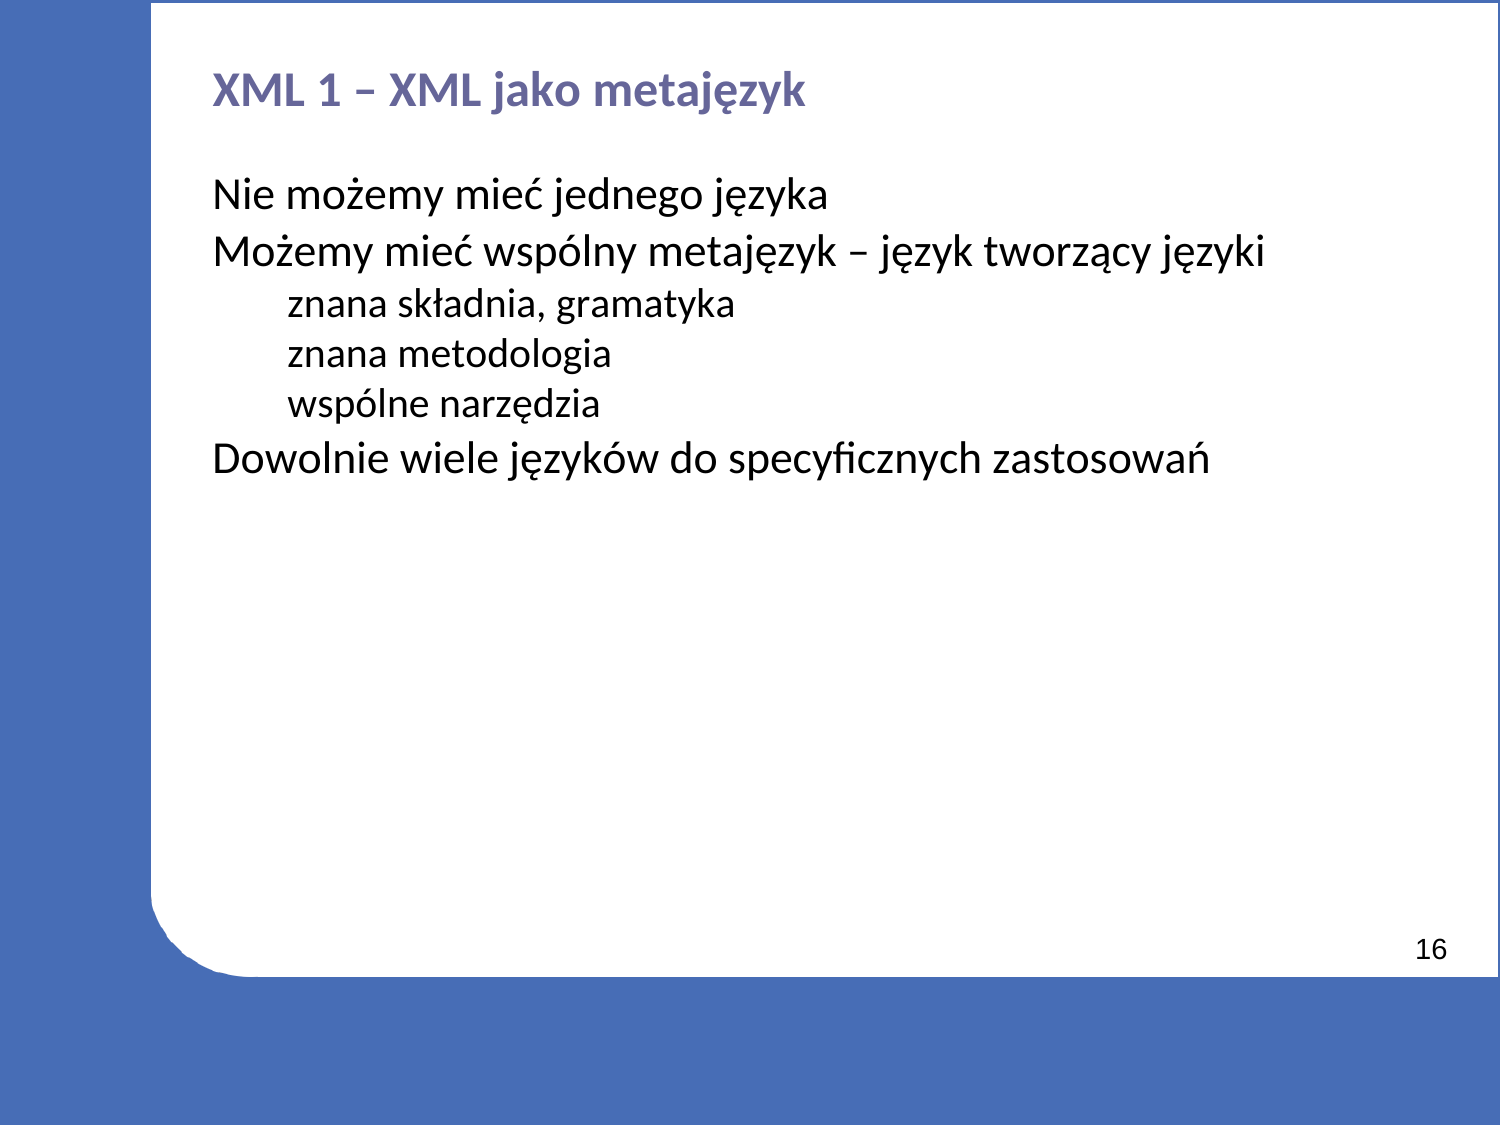

# XML 1 – XML jako metajęzyk
Nie możemy mieć jednego języka
Możemy mieć wspólny metajęzyk – język tworzący języki
znana składnia, gramatyka
znana metodologia
wspólne narzędzia
Dowolnie wiele języków do specyficznych zastosowań
16